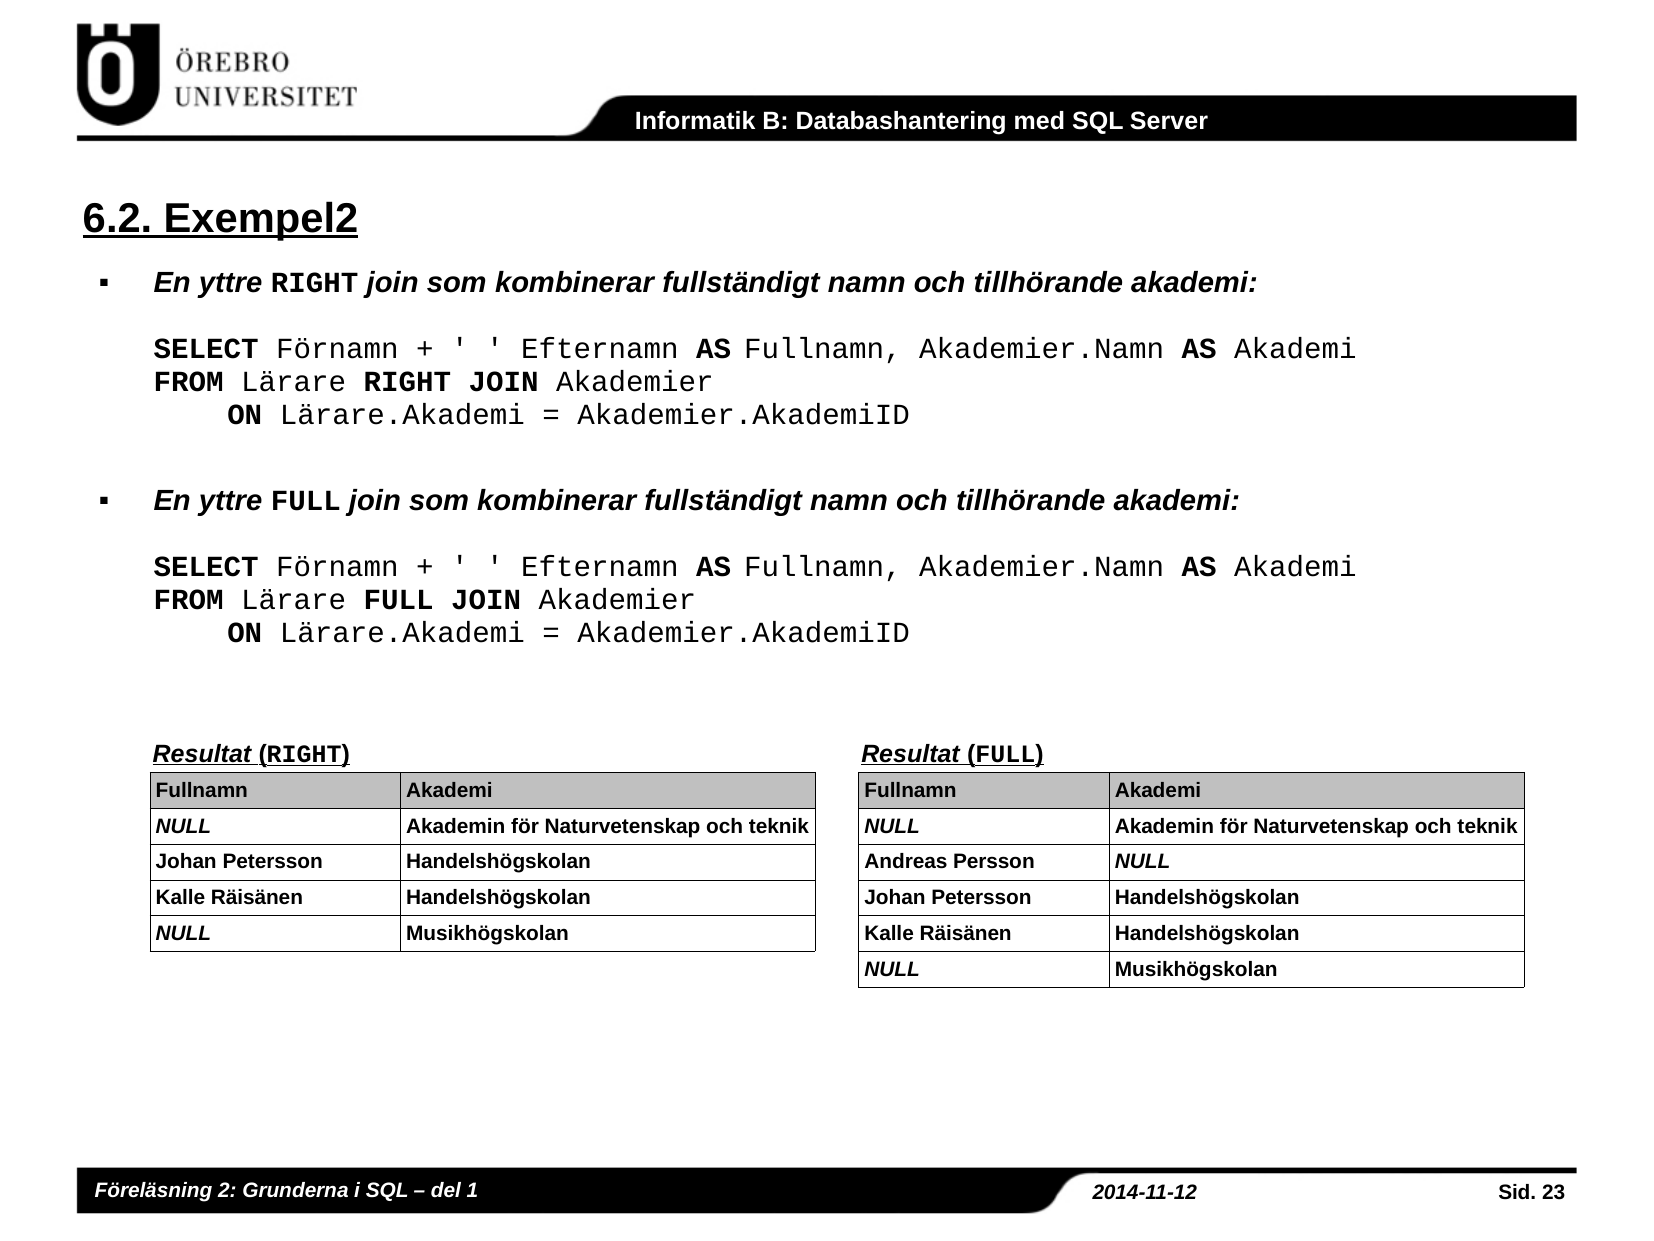

# 6.2. Exempel2
En yttre RIGHT join som kombinerar fullständigt namn och tillhörande akademi:
SELECT Förnamn + ' ' Efternamn AS	Fullnamn, Akademier.Namn AS Akademi
FROM Lärare RIGHT JOIN Akademier
	ON Lärare.Akademi = Akademier.AkademiID
En yttre FULL join som kombinerar fullständigt namn och tillhörande akademi:
SELECT Förnamn + ' ' Efternamn AS	Fullnamn, Akademier.Namn AS Akademi
FROM Lärare FULL JOIN Akademier
	ON Lärare.Akademi = Akademier.AkademiID
Resultat (RIGHT)
Resultat (FULL)
| Fullnamn | Akademi |
| --- | --- |
| NULL | Akademin för Naturvetenskap och teknik |
| Johan Petersson | Handelshögskolan |
| Kalle Räisänen | Handelshögskolan |
| NULL | Musikhögskolan |
| Fullnamn | Akademi |
| --- | --- |
| NULL | Akademin för Naturvetenskap och teknik |
| Andreas Persson | NULL |
| Johan Petersson | Handelshögskolan |
| Kalle Räisänen | Handelshögskolan |
| NULL | Musikhögskolan |
Föreläsning 2: Grunderna i SQL – del 1
2014-11-12
23